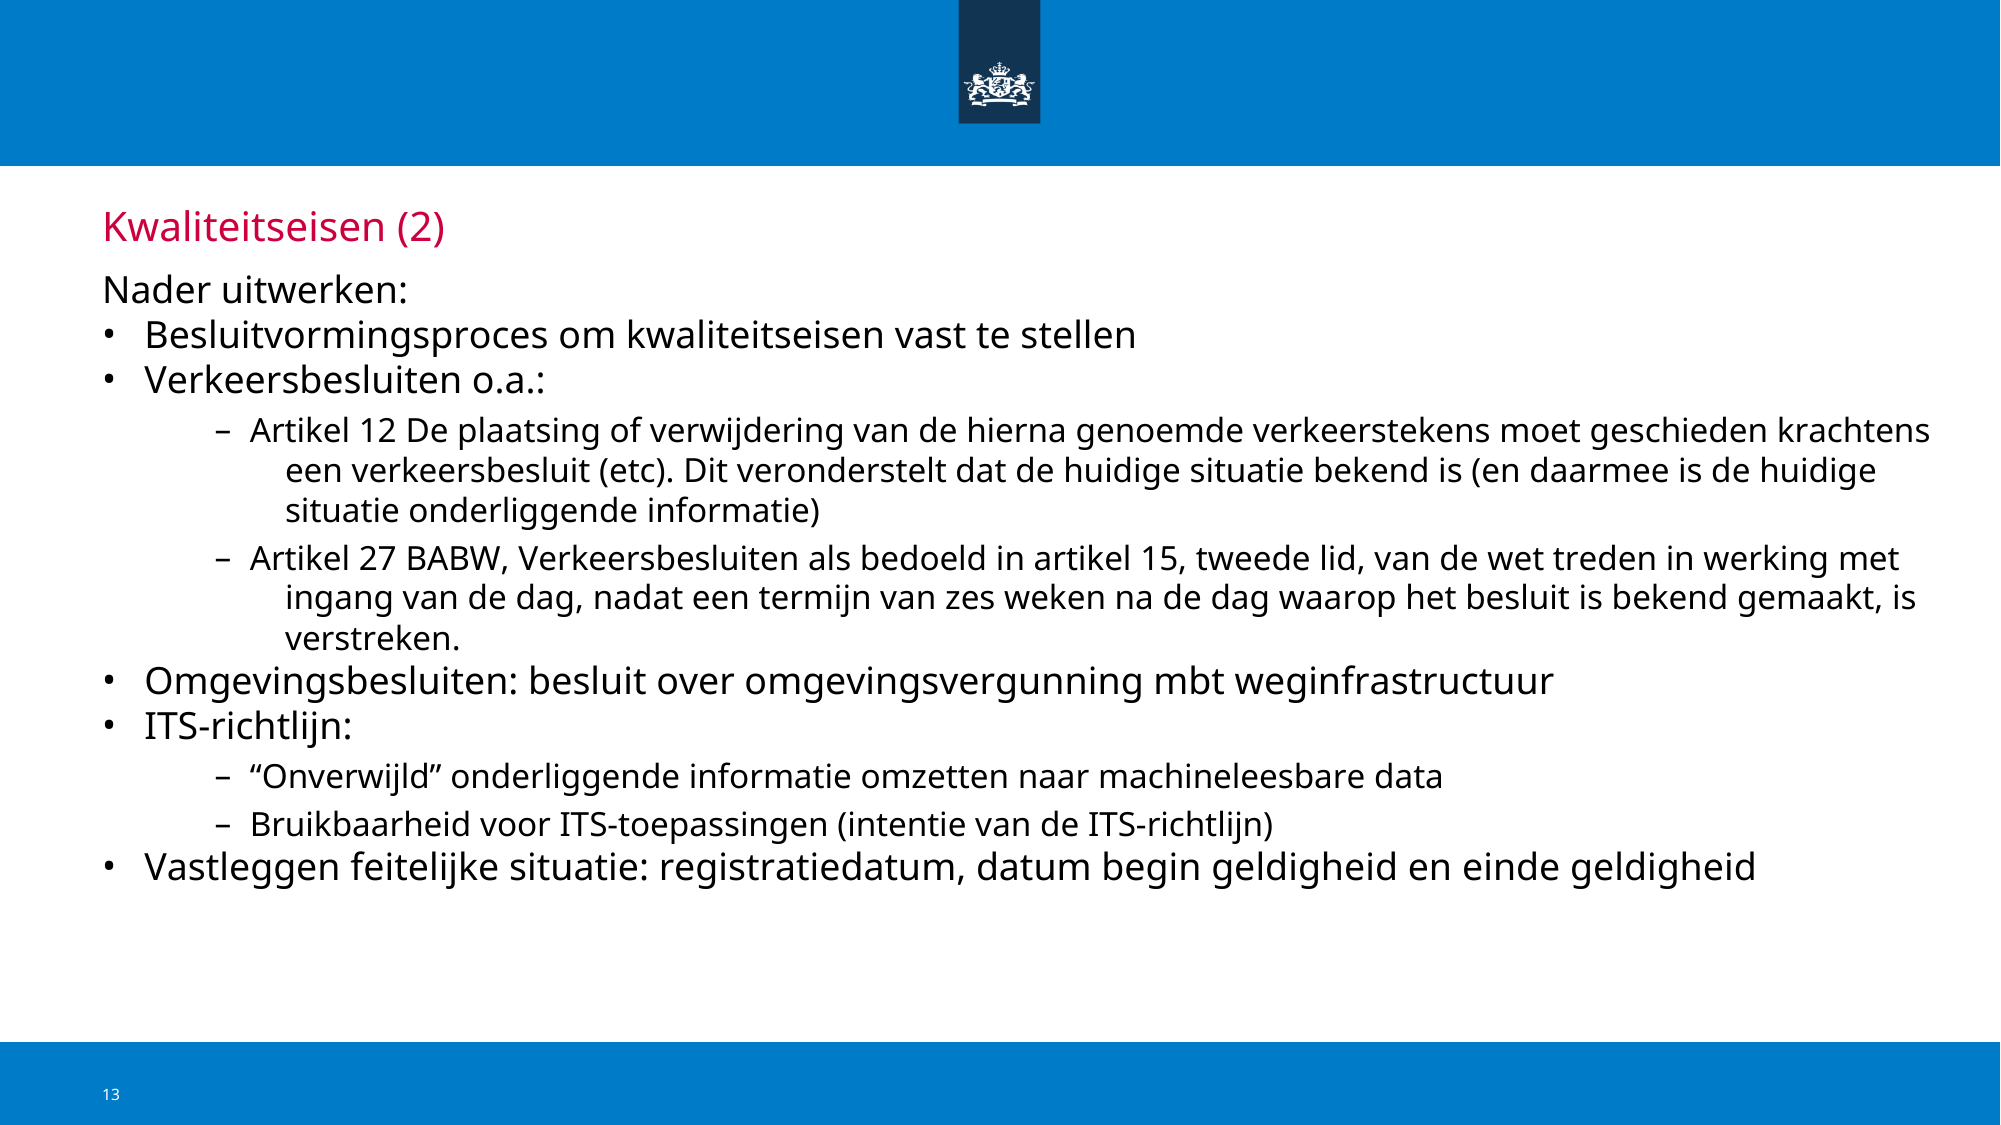

# Kwaliteitseisen (2)
Nader uitwerken:
Besluitvormingsproces om kwaliteitseisen vast te stellen
Verkeersbesluiten o.a.:
Artikel 12 De plaatsing of verwijdering van de hierna genoemde verkeerstekens moet geschieden krachtens een verkeersbesluit (etc). Dit veronderstelt dat de huidige situatie bekend is (en daarmee is de huidige situatie onderliggende informatie)
Artikel 27 BABW, Verkeersbesluiten als bedoeld in artikel 15, tweede lid, van de wet treden in werking met ingang van de dag, nadat een termijn van zes weken na de dag waarop het besluit is bekend gemaakt, is verstreken.
Omgevingsbesluiten: besluit over omgevingsvergunning mbt weginfrastructuur
ITS-richtlijn:
“Onverwijld” onderliggende informatie omzetten naar machineleesbare data
Bruikbaarheid voor ITS-toepassingen (intentie van de ITS-richtlijn)
Vastleggen feitelijke situatie: registratiedatum, datum begin geldigheid en einde geldigheid